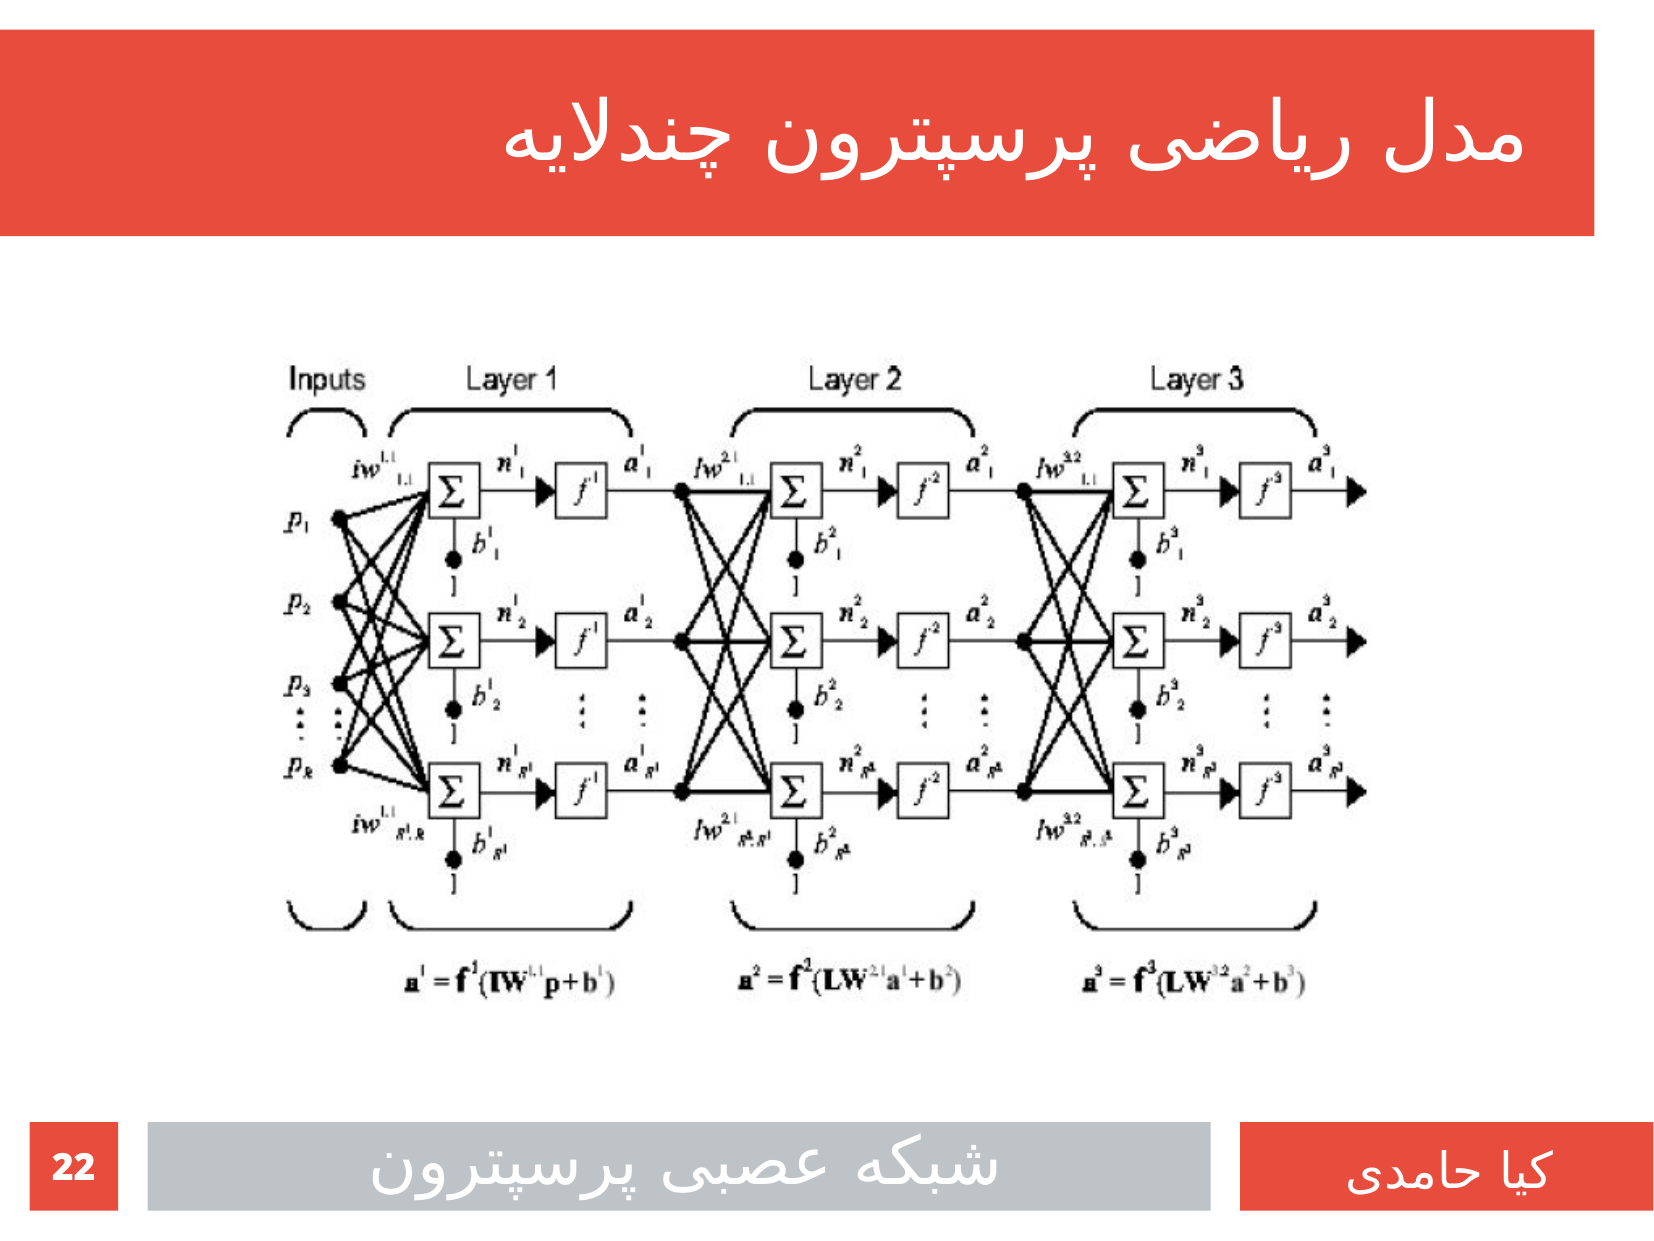

# مدل ریاضی پرسپترون چندلایه
22
 شبکه عصبی پرسپترون
کیا حامدی